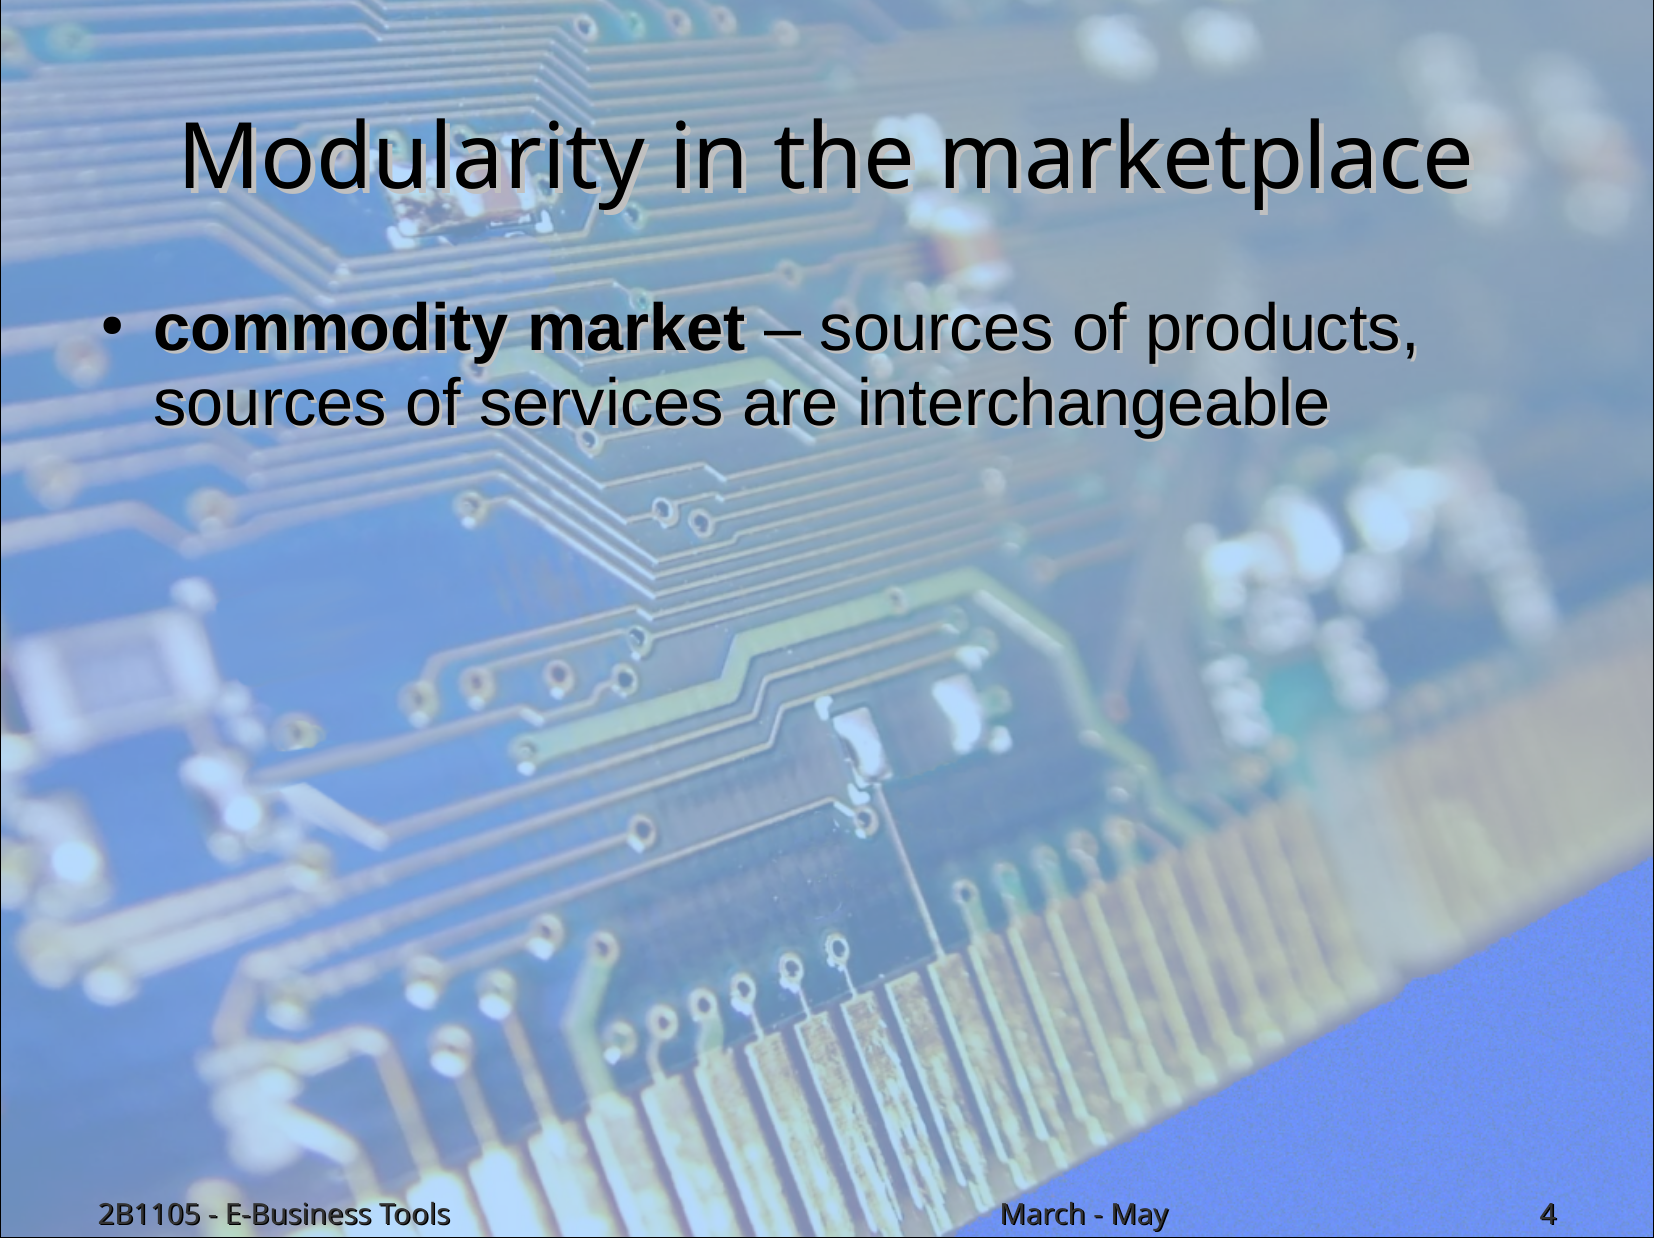

# Modularity in the marketplace
commodity market – sources of products, sources of services are interchangeable